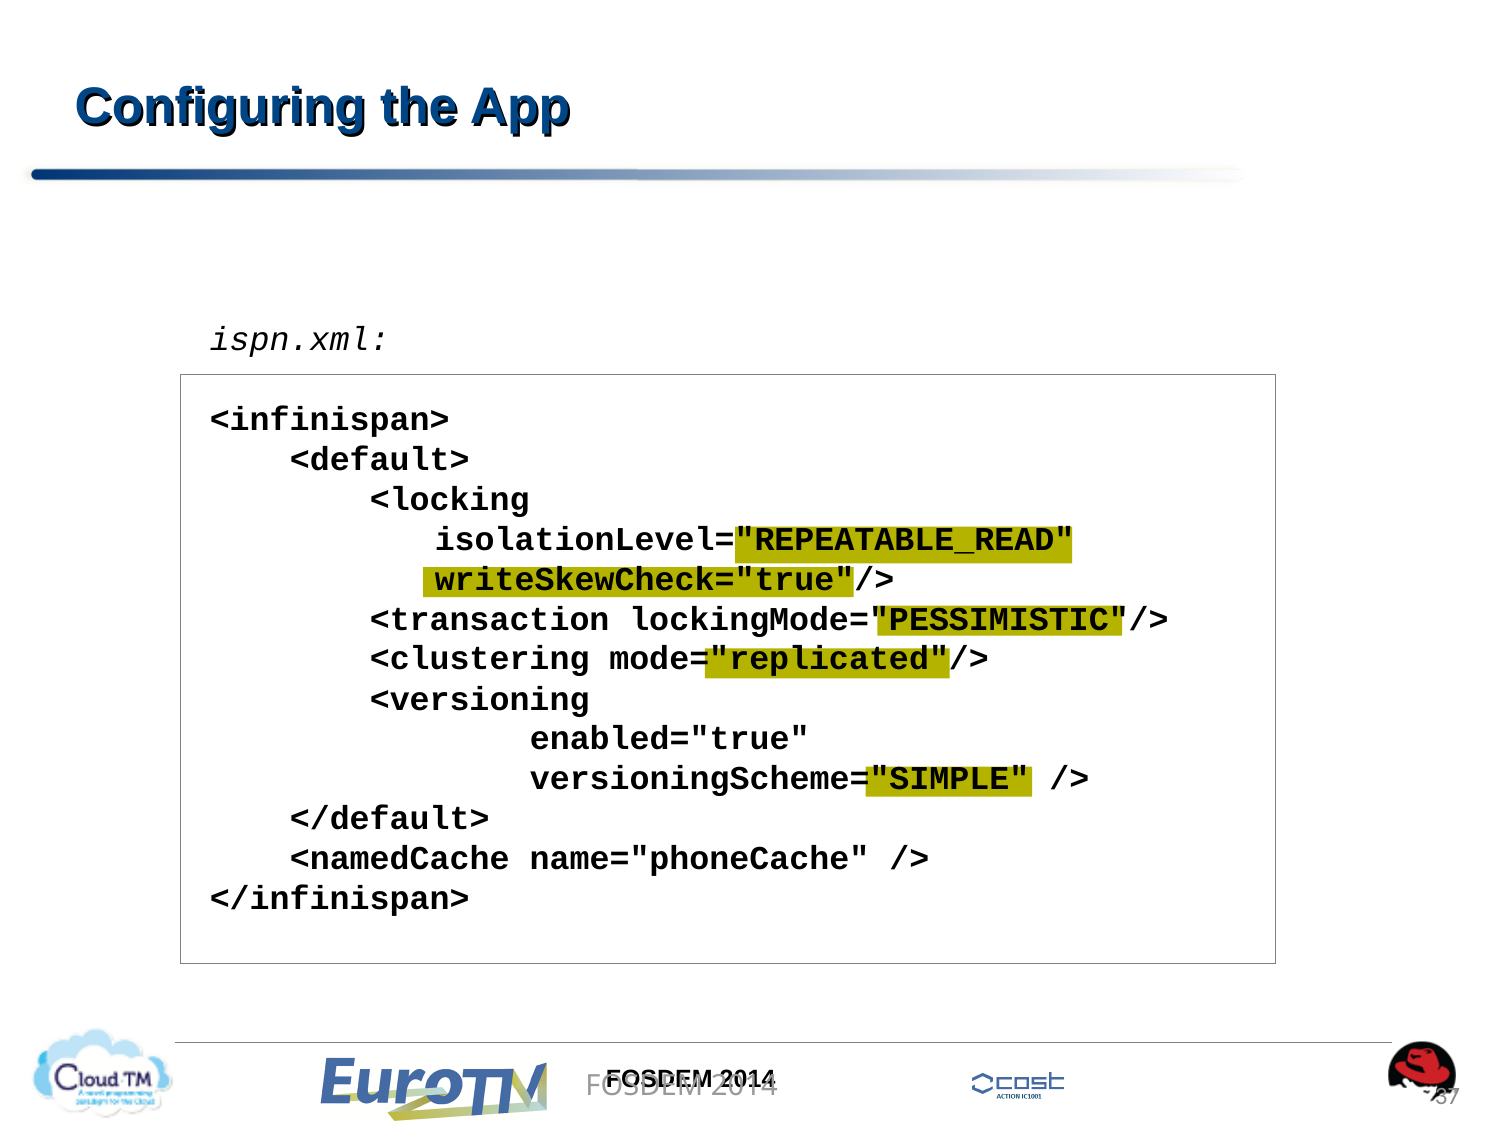

# Configuring the App
ispn.xml:
<infinispan>
 <default>
 <locking
			isolationLevel="REPEATABLE_READ"
			writeSkewCheck="true"/>
 <transaction lockingMode="PESSIMISTIC"/>
 <clustering mode="replicated"/>
 <versioning
 enabled="true"
 versioningScheme="SIMPLE" />
 </default>
 <namedCache name="phoneCache" />
</infinispan>
FOSDEM 2014